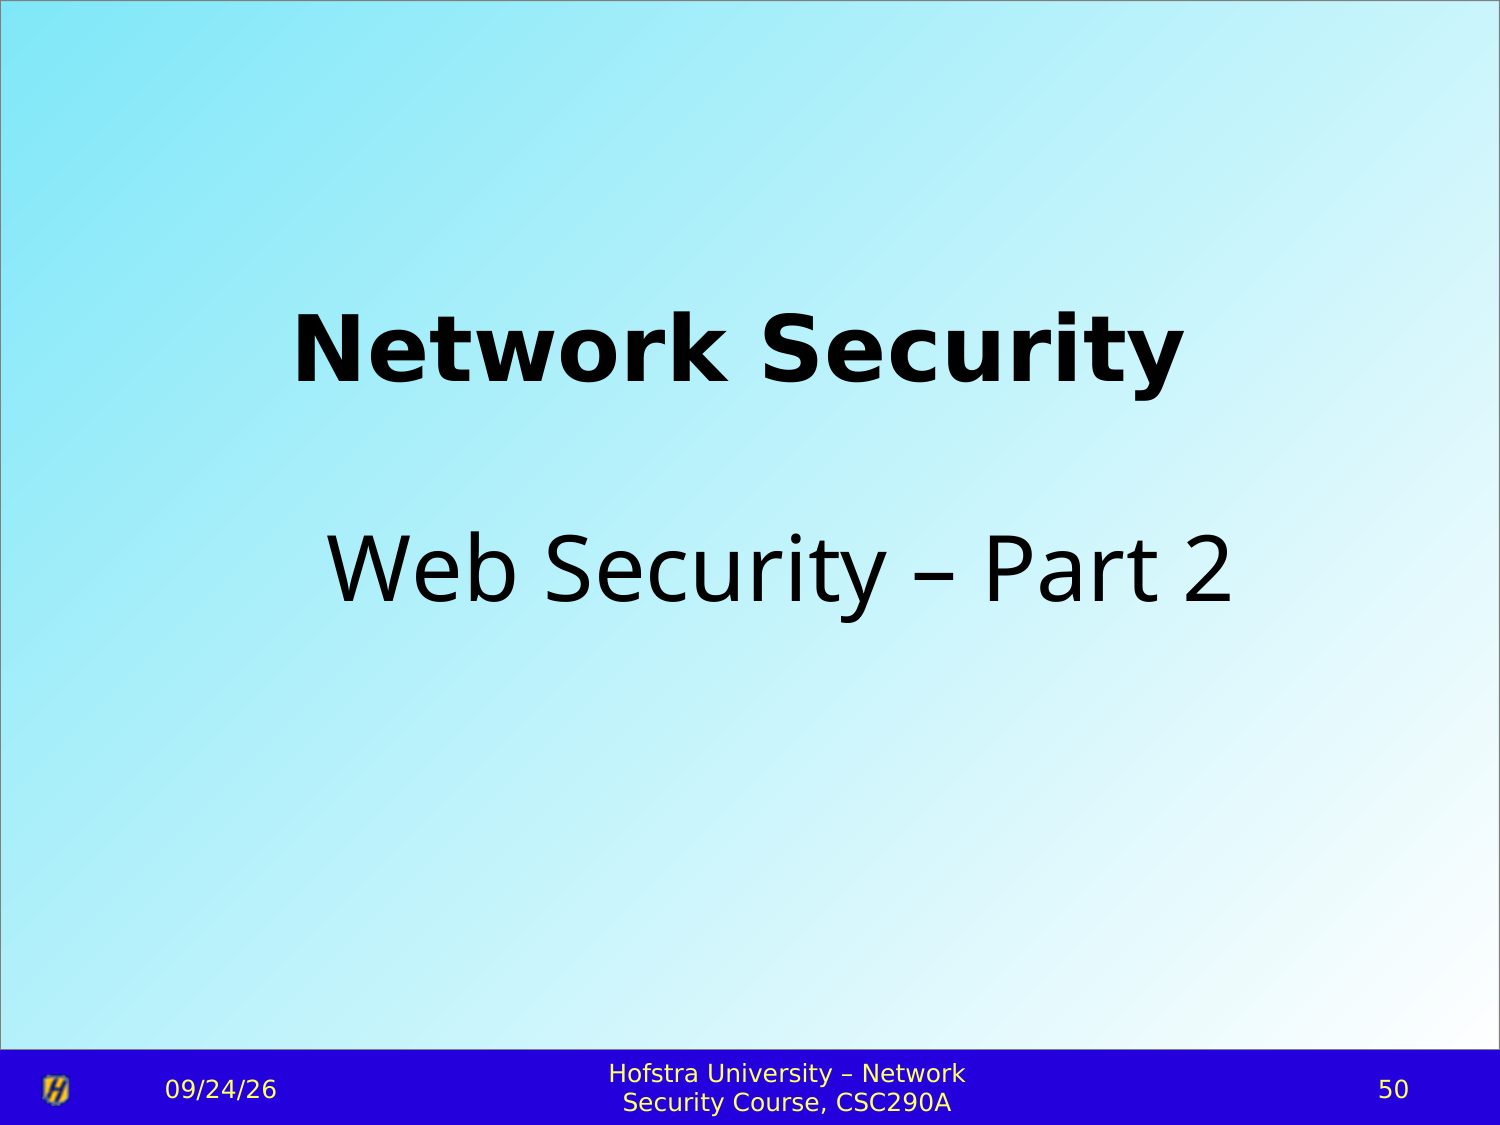

# Network Security
Web Security – Part 2
50